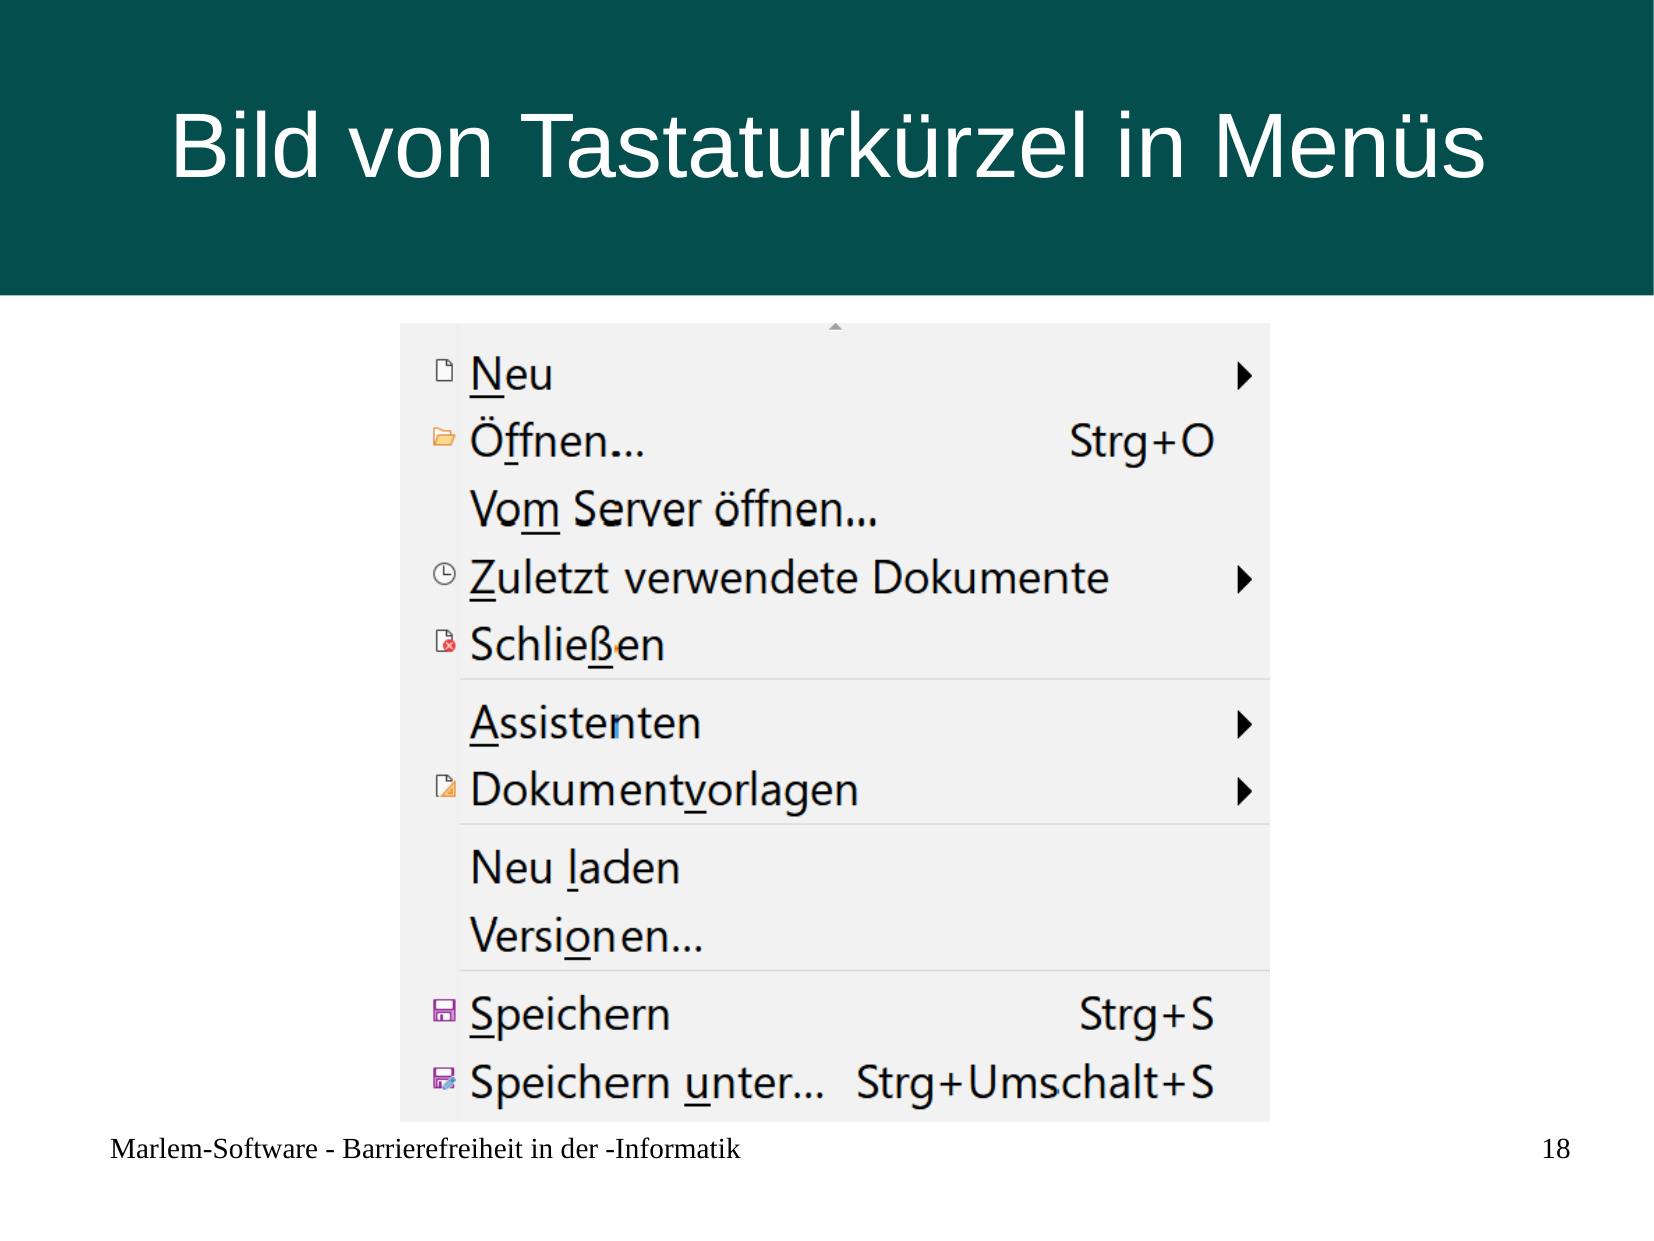

# Bild von Tastaturkürzel in Menüs
Marlem-Software - Barrierefreiheit in der -Informatik
18